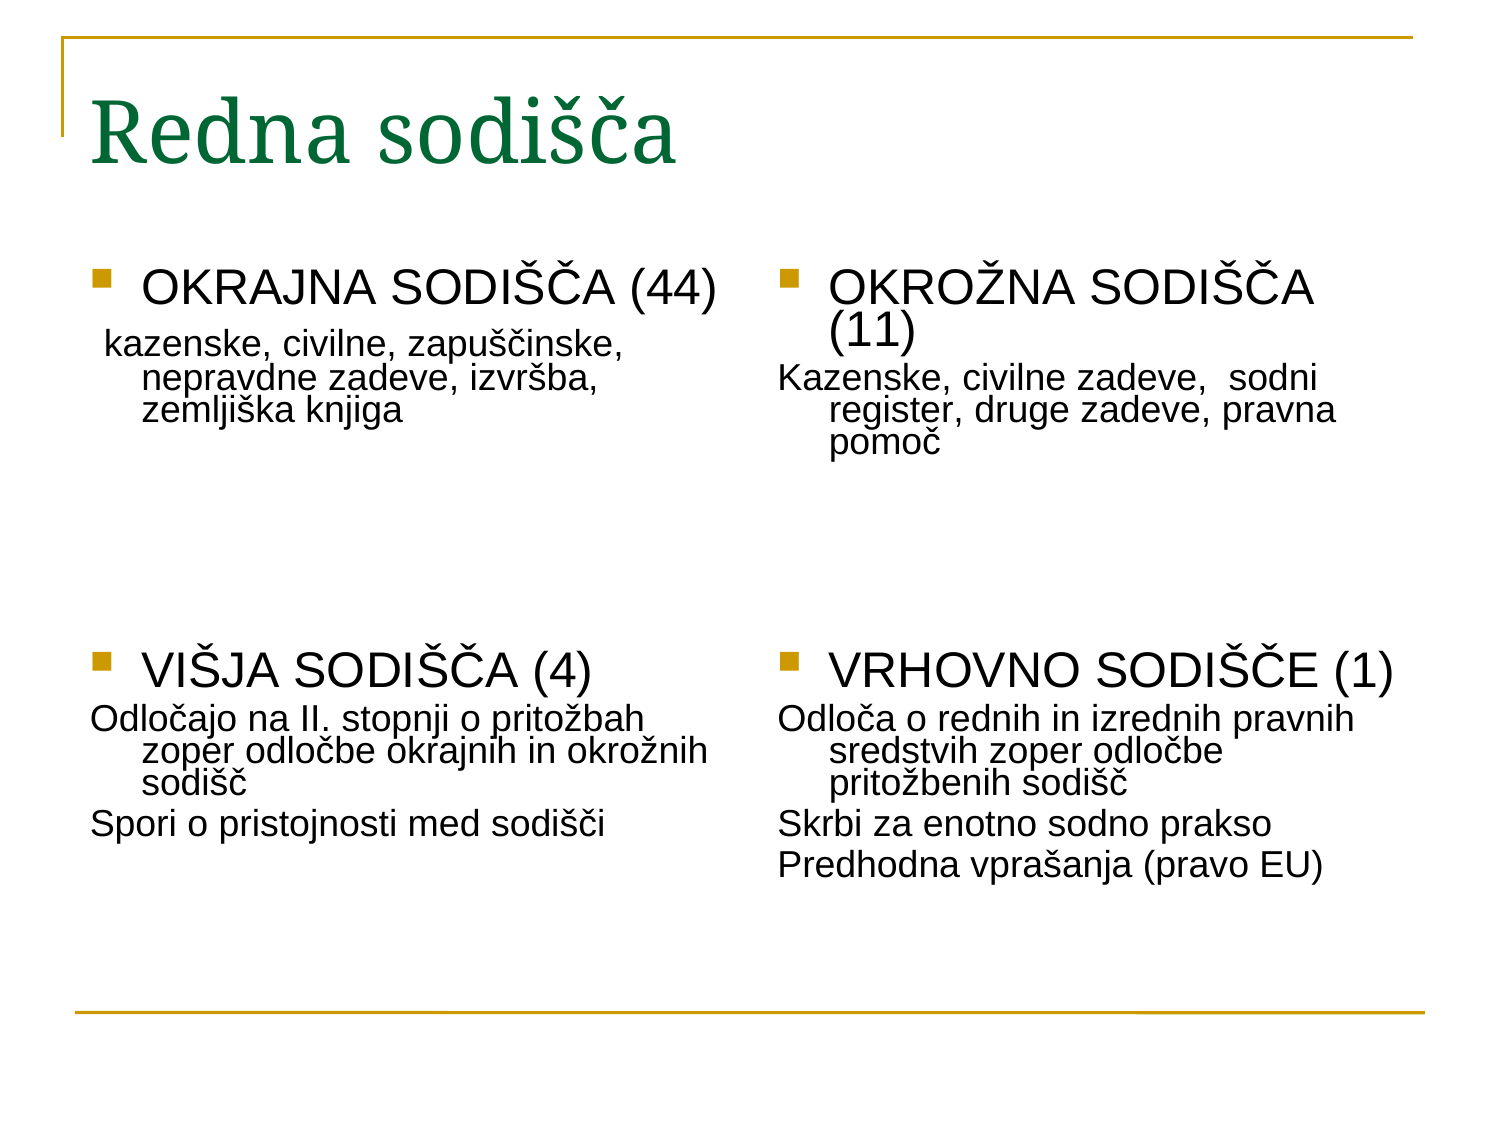

# Redna sodišča
OKRAJNA SODIŠČA (44)‏
 kazenske, civilne, zapuščinske, nepravdne zadeve, izvršba, zemljiška knjiga
OKROŽNA SODIŠČA (11)‏
Kazenske, civilne zadeve, sodni register, druge zadeve, pravna pomoč
VIŠJA SODIŠČA (4)‏
Odločajo na II. stopnji o pritožbah zoper odločbe okrajnih in okrožnih sodišč
Spori o pristojnosti med sodišči
VRHOVNO SODIŠČE (1)‏
Odloča o rednih in izrednih pravnih sredstvih zoper odločbe pritožbenih sodišč
Skrbi za enotno sodno prakso
Predhodna vprašanja (pravo EU)‏